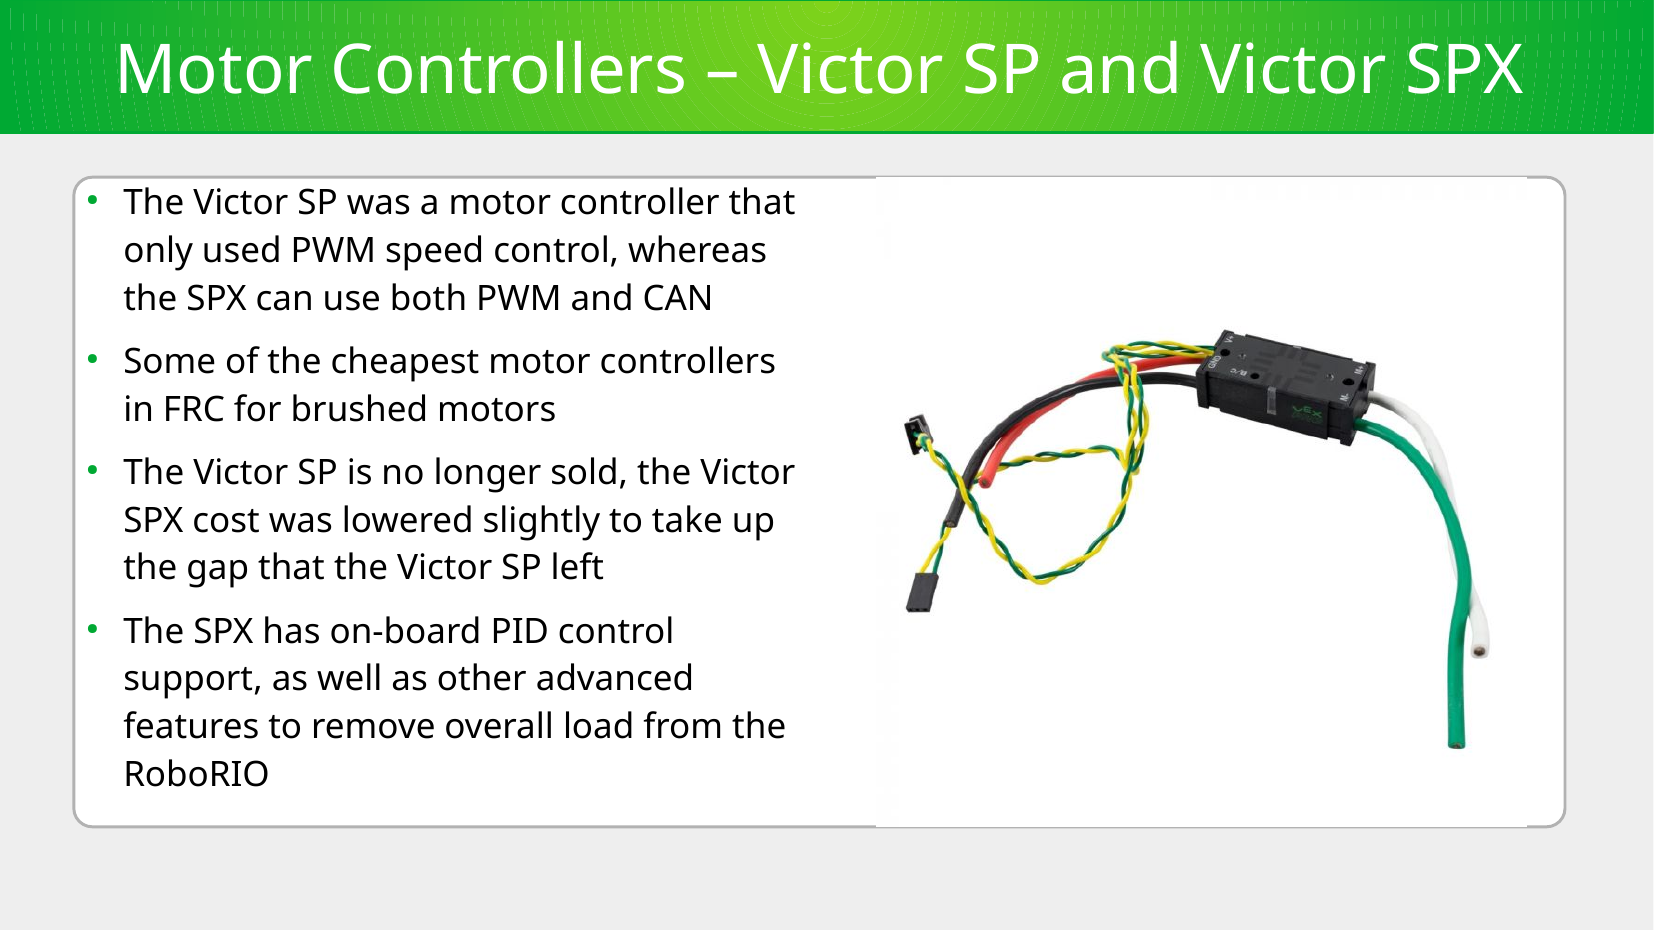

# Motor Controllers – Victor SP and Victor SPX
The Victor SP was a motor controller that only used PWM speed control, whereas the SPX can use both PWM and CAN
Some of the cheapest motor controllers in FRC for brushed motors
The Victor SP is no longer sold, the Victor SPX cost was lowered slightly to take up the gap that the Victor SP left
The SPX has on-board PID control support, as well as other advanced features to remove overall load from the RoboRIO